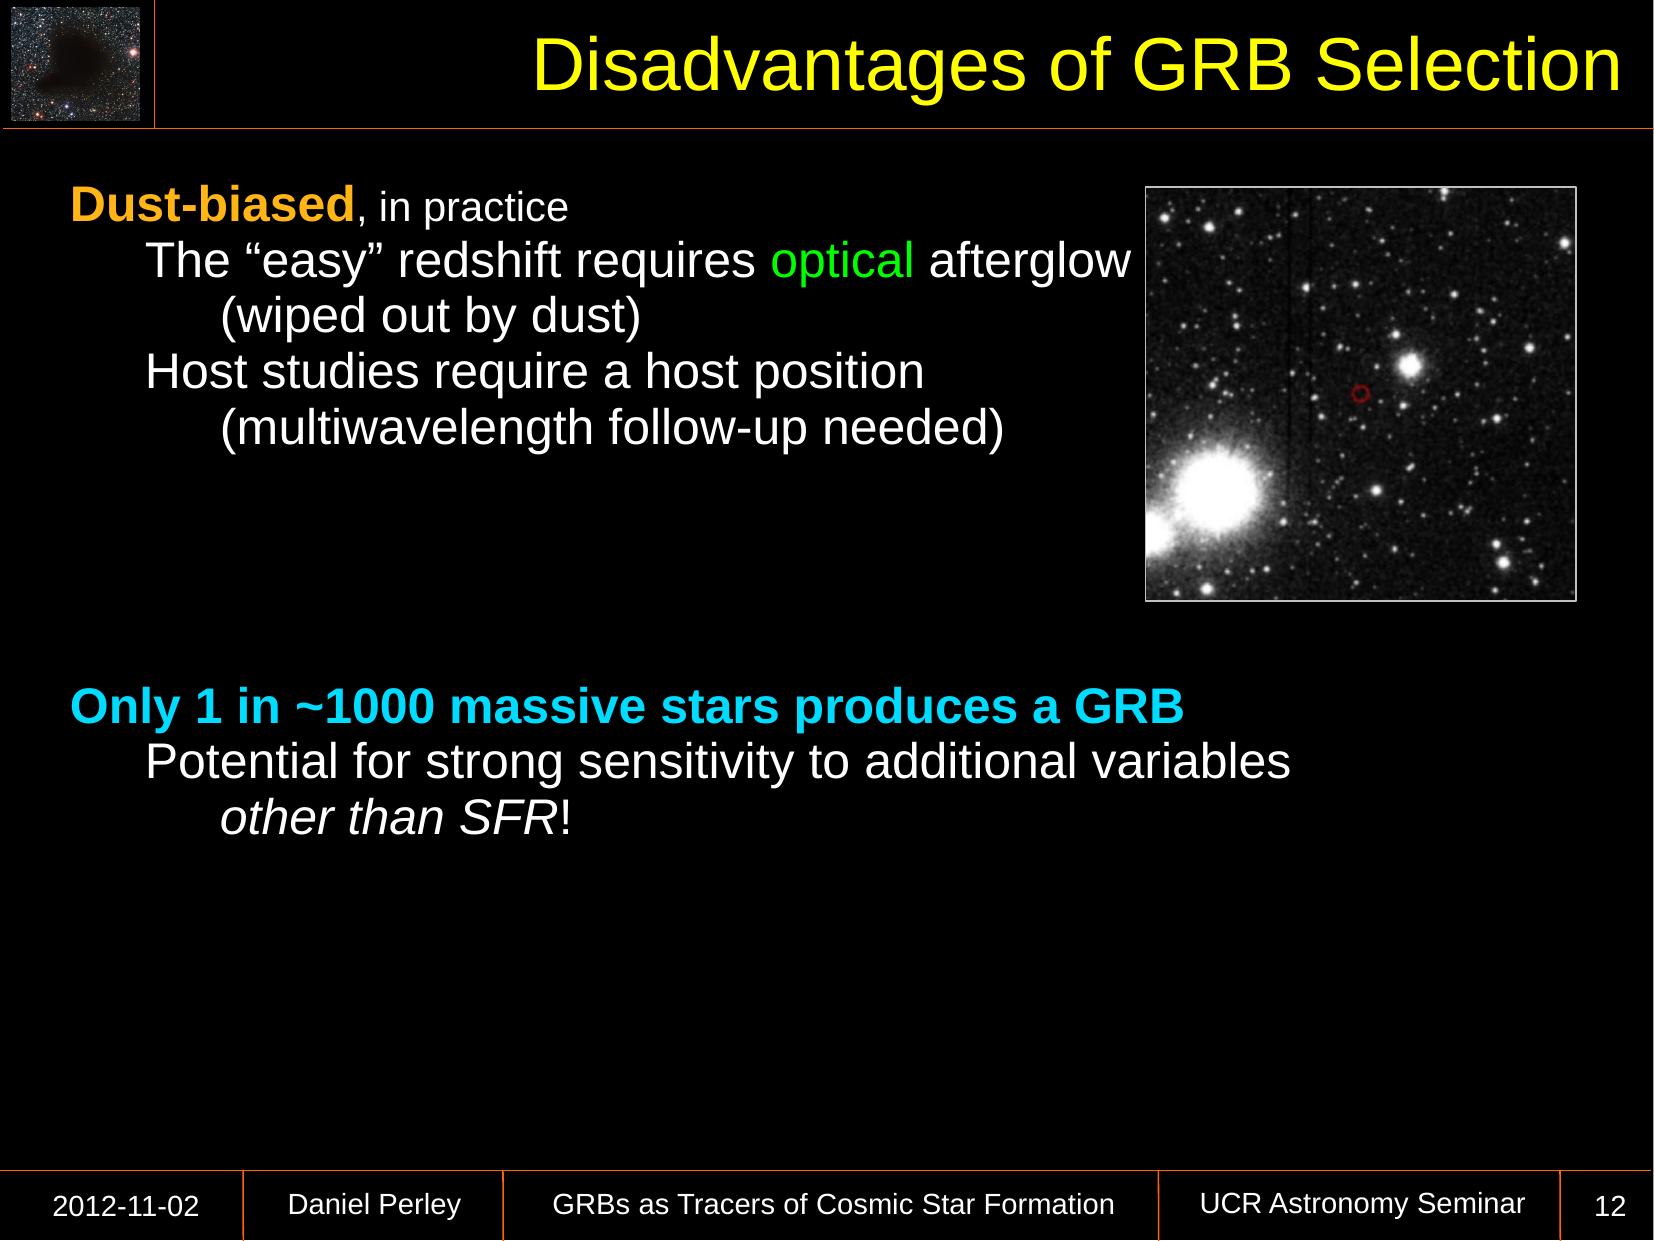

# Disadvantages of GRB Selection
Dust-biased, in practice
	The “easy” redshift requires optical afterglow
		(wiped out by dust)
	Host studies require a host position
		(multiwavelength follow-up needed)
Only 1 in ~1000 massive stars produces a GRB
	Potential for strong sensitivity to additional variables
		other than SFR!
2012-11-02
12